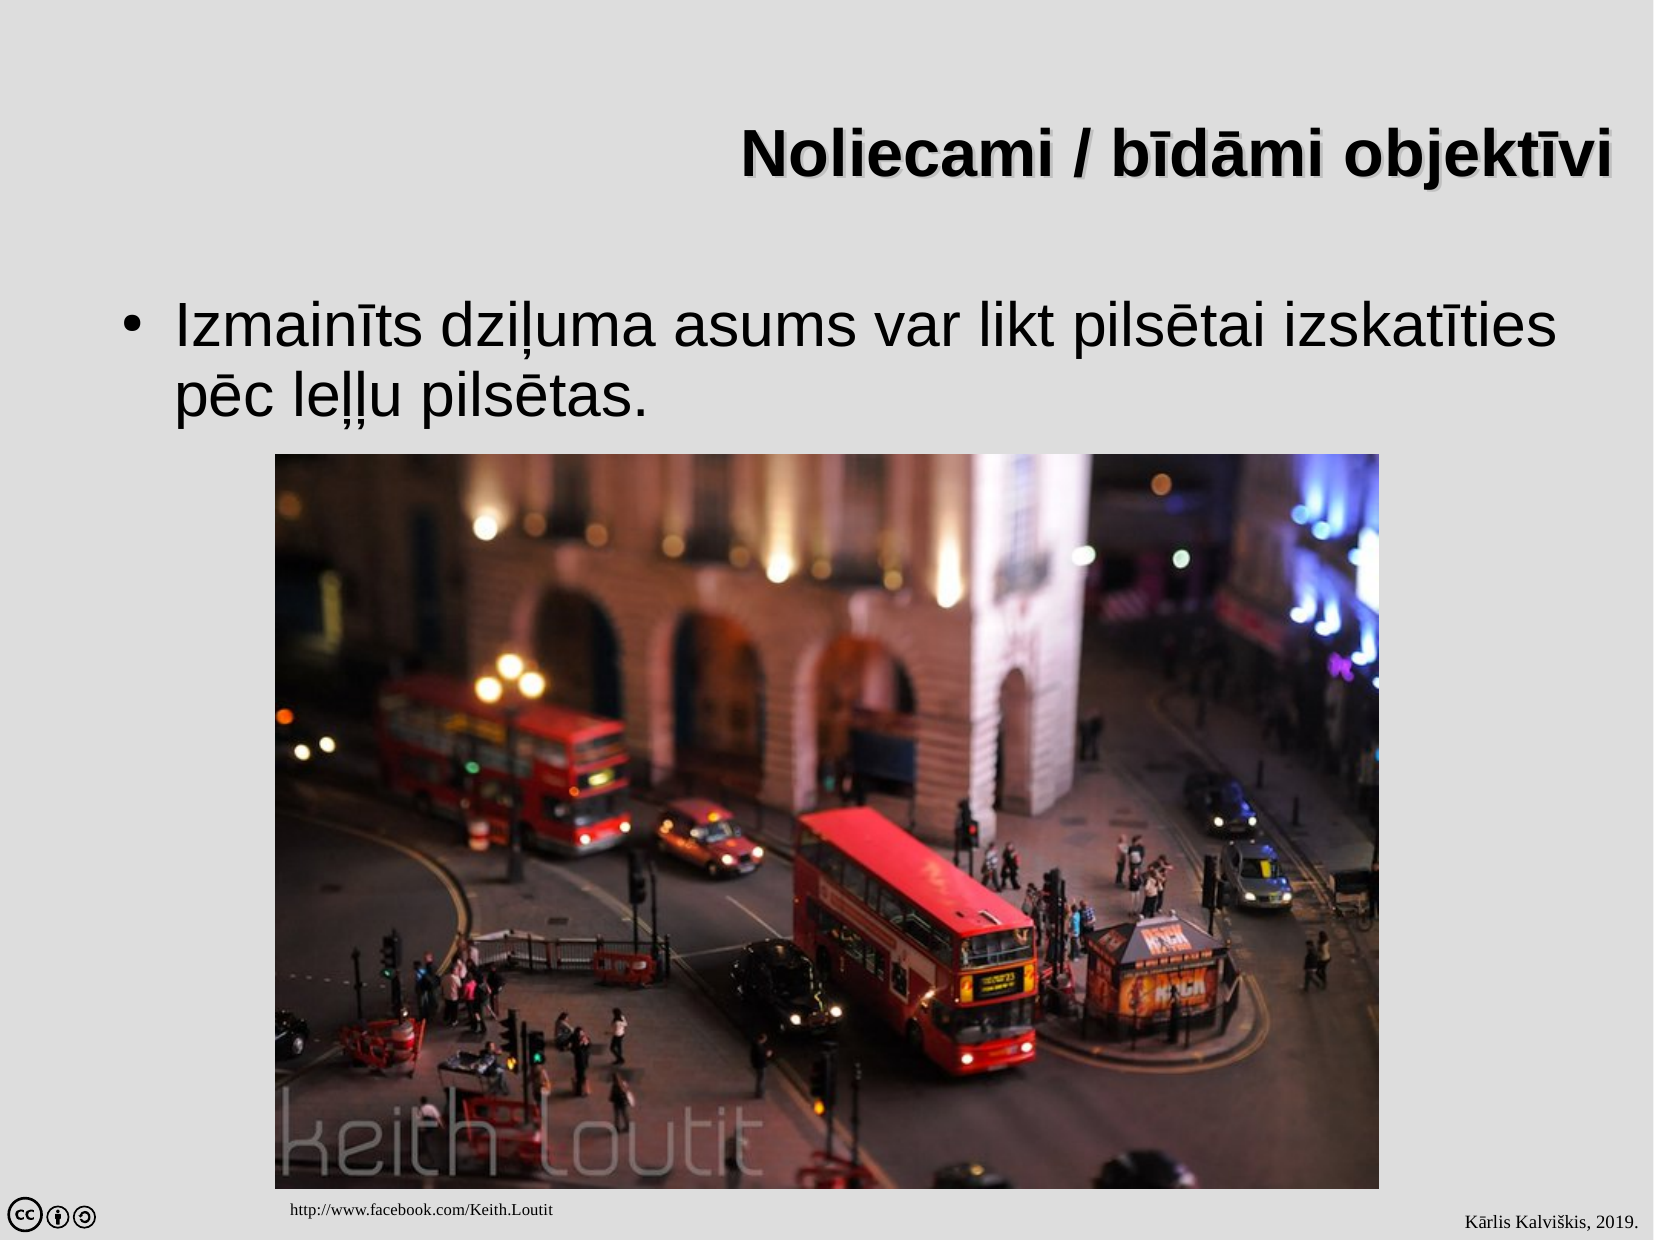

# Noliecami / bīdāmi objektīvi
Izmainīts dziļuma asums var likt pilsētai izskatīties pēc leļļu pilsētas.
http://www.facebook.com/Keith.Loutit